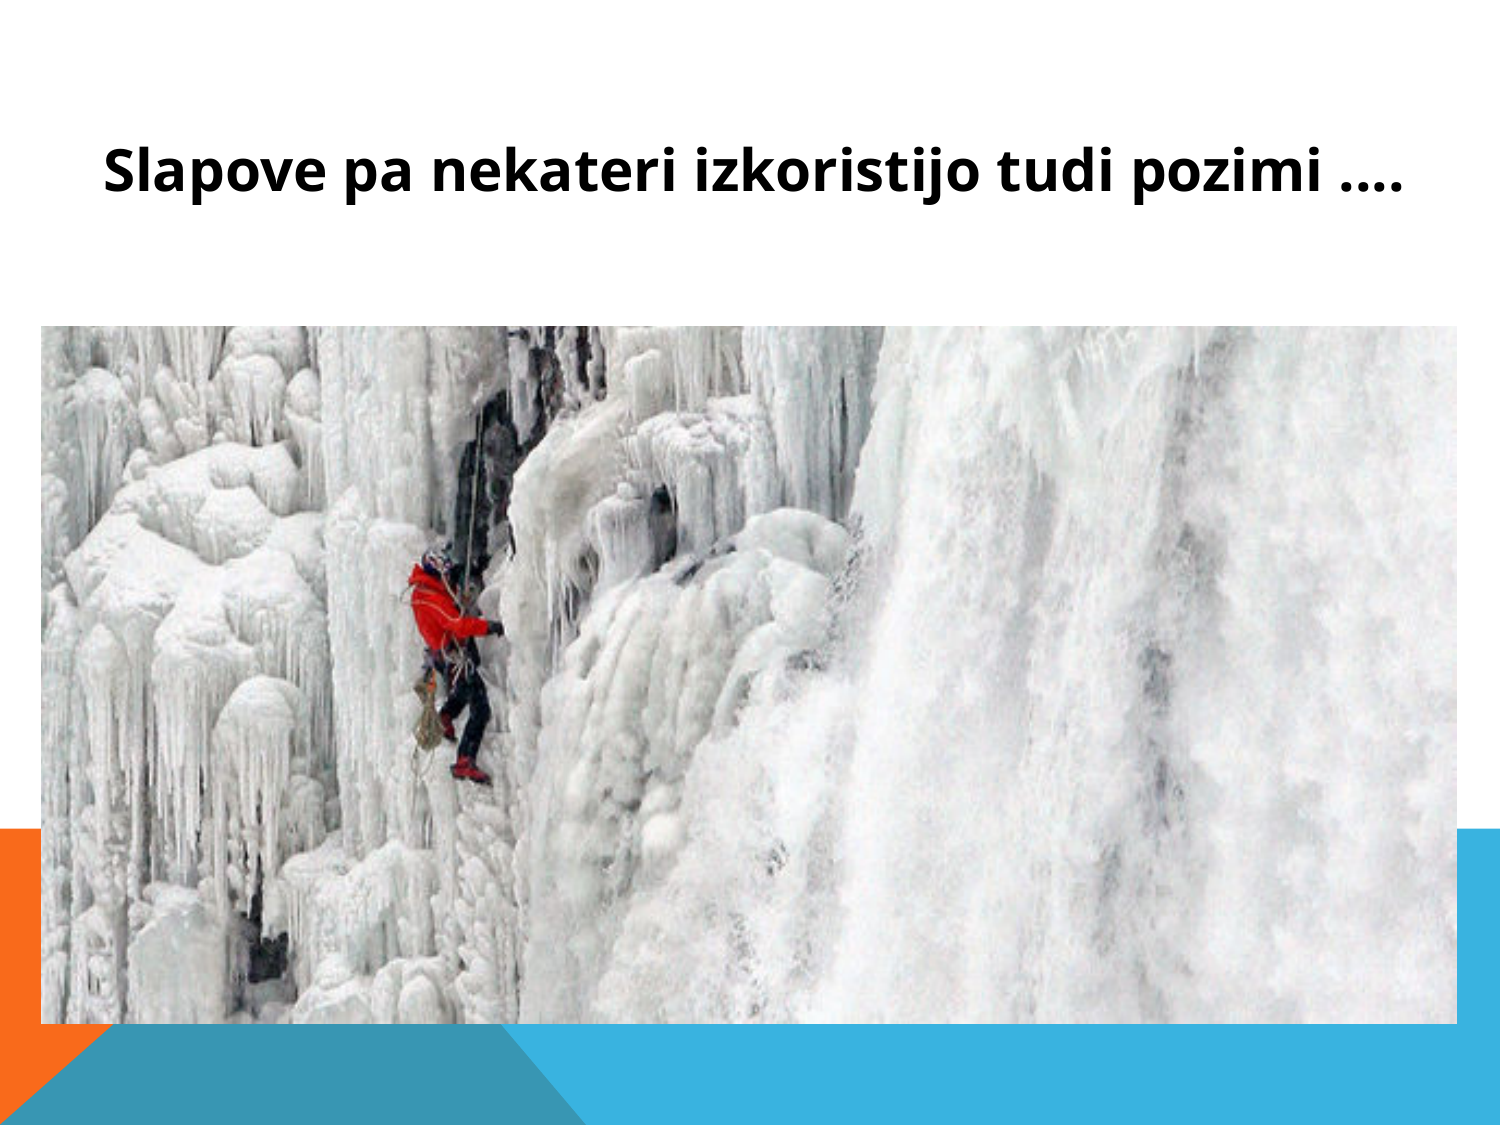

Slapove pa nekateri izkoristijo tudi pozimi ....